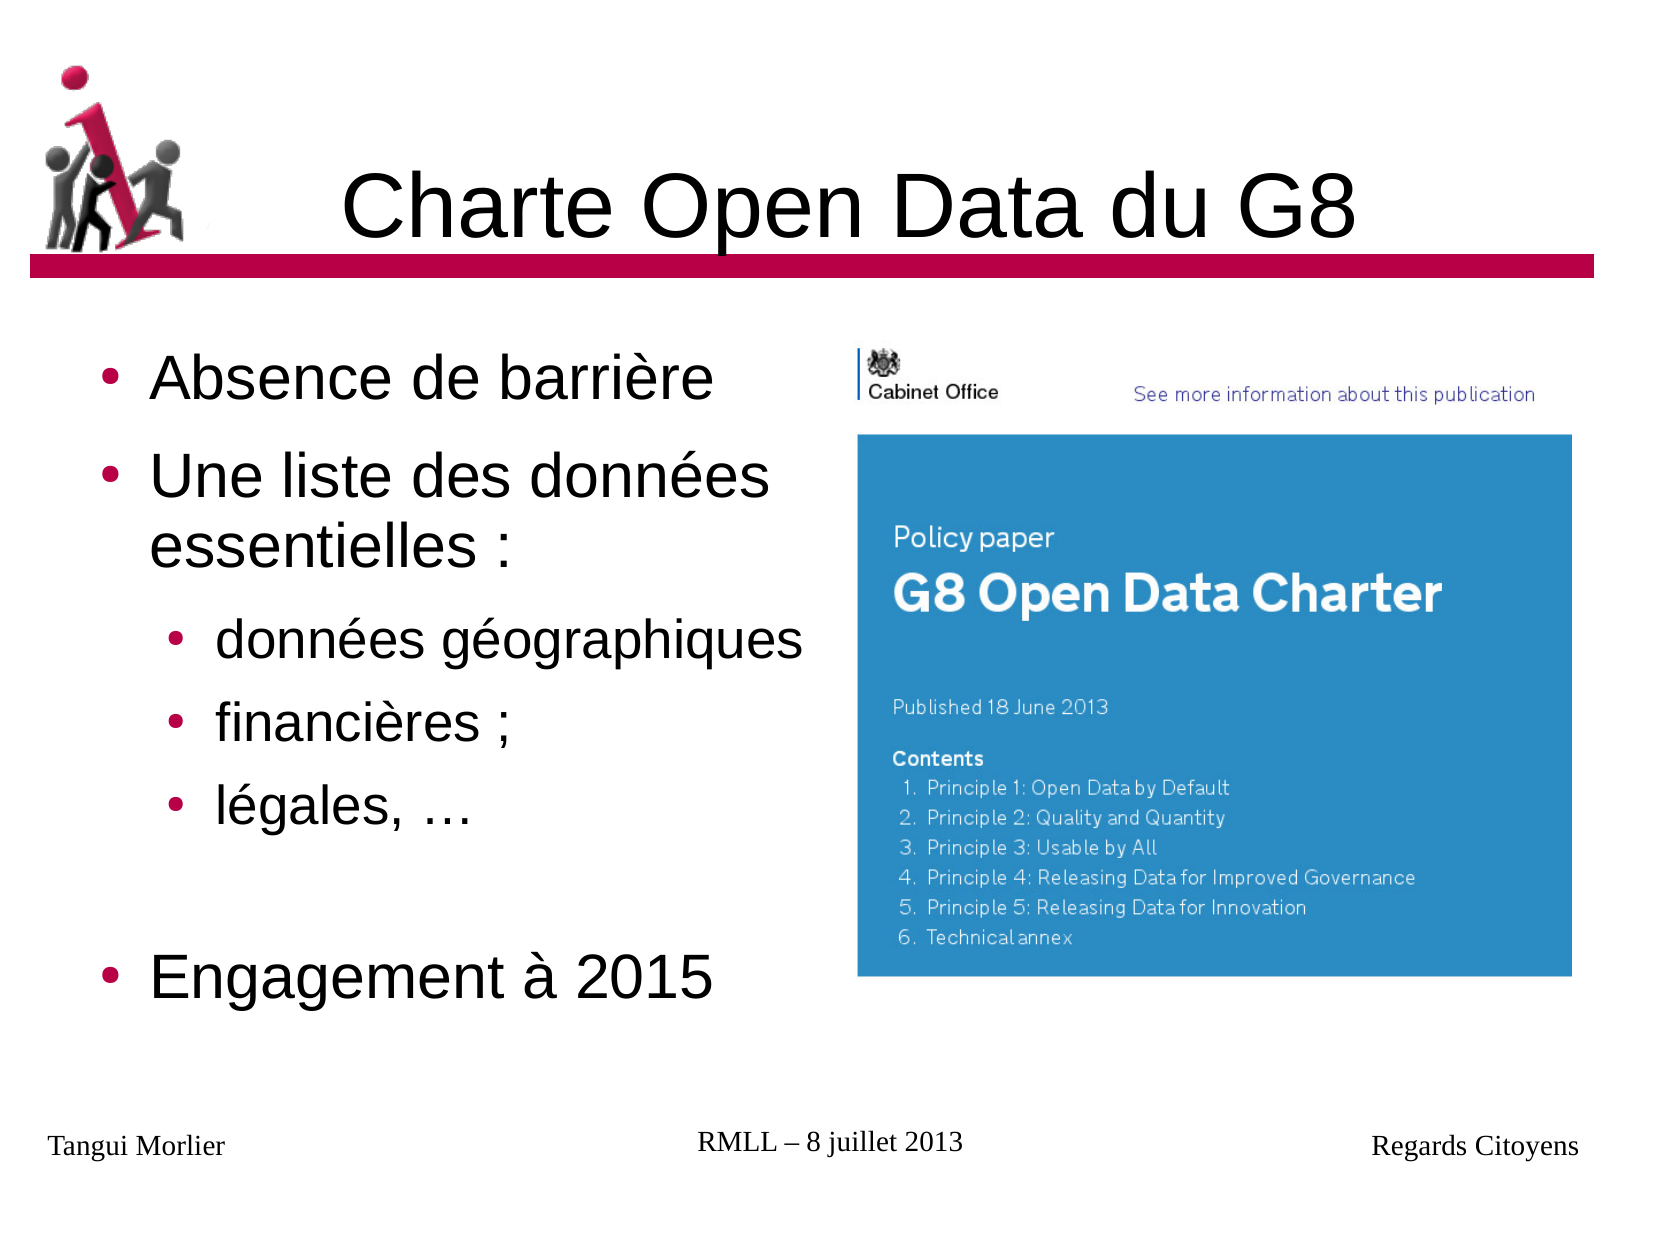

# Charte Open Data du G8
Absence de barrière
Une liste des données essentielles :
données géographiques
financières ;
légales, …
Engagement à 2015